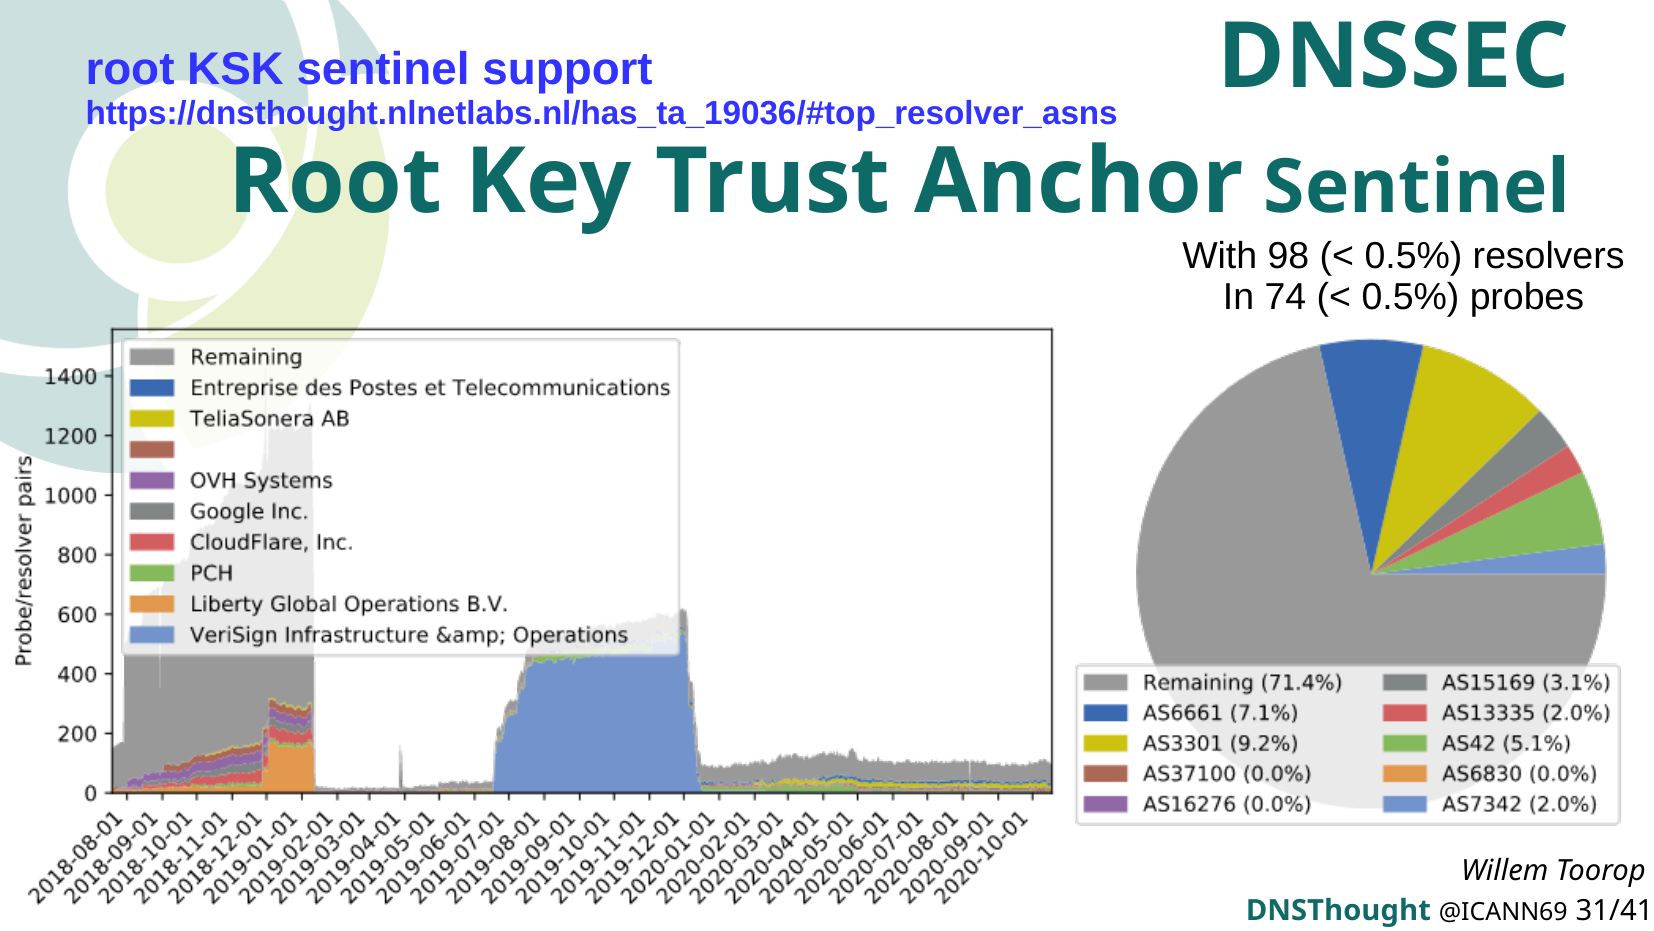

# DNSSEC Root Key Trust Anchor Sentinel
root KSK sentinel support
https://dnsthought.nlnetlabs.nl/has_ta_19036/#top_resolver_asns
With 98 (< 0.5%) resolvers
In 74 (< 0.5%) probes
31